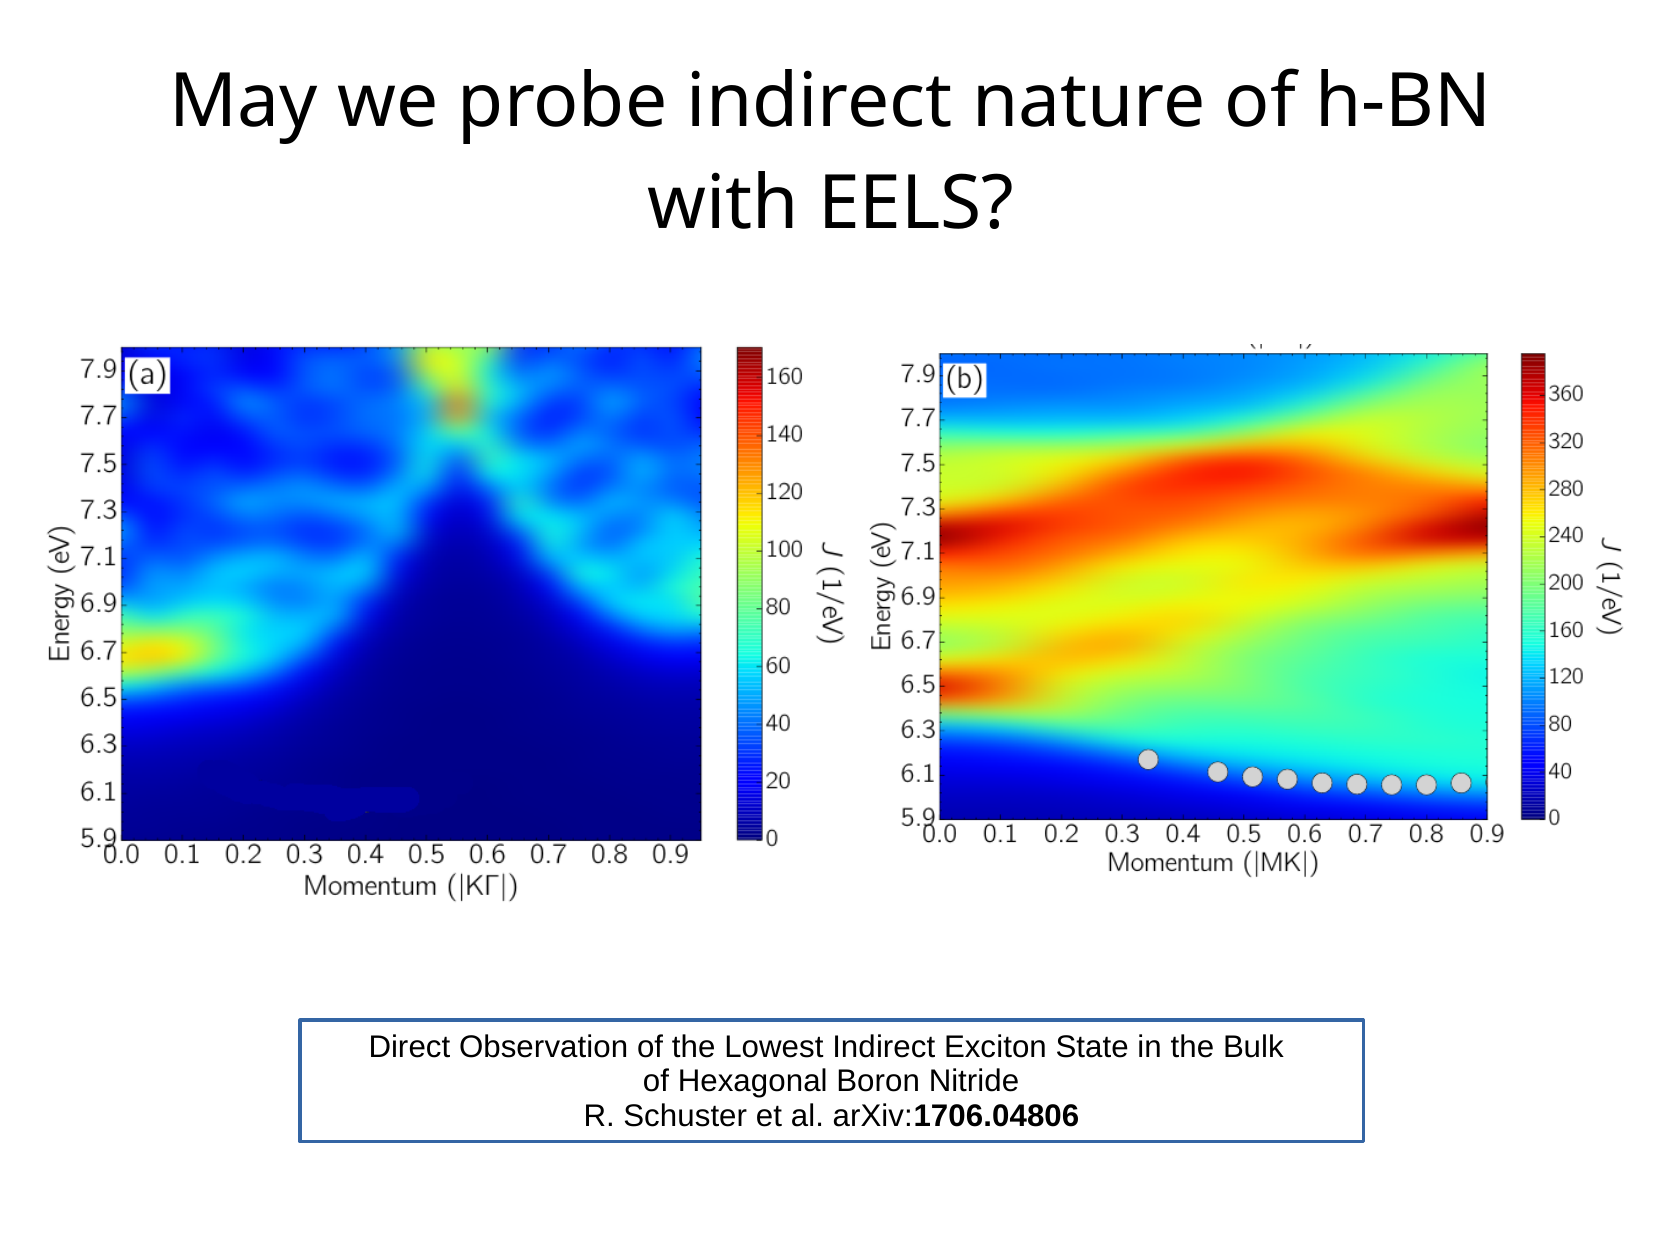

# May we probe indirect nature of h-BN with EELS?
Direct Observation of the Lowest Indirect Exciton State in the Bulk
of Hexagonal Boron Nitride
R. Schuster et al. arXiv:1706.04806